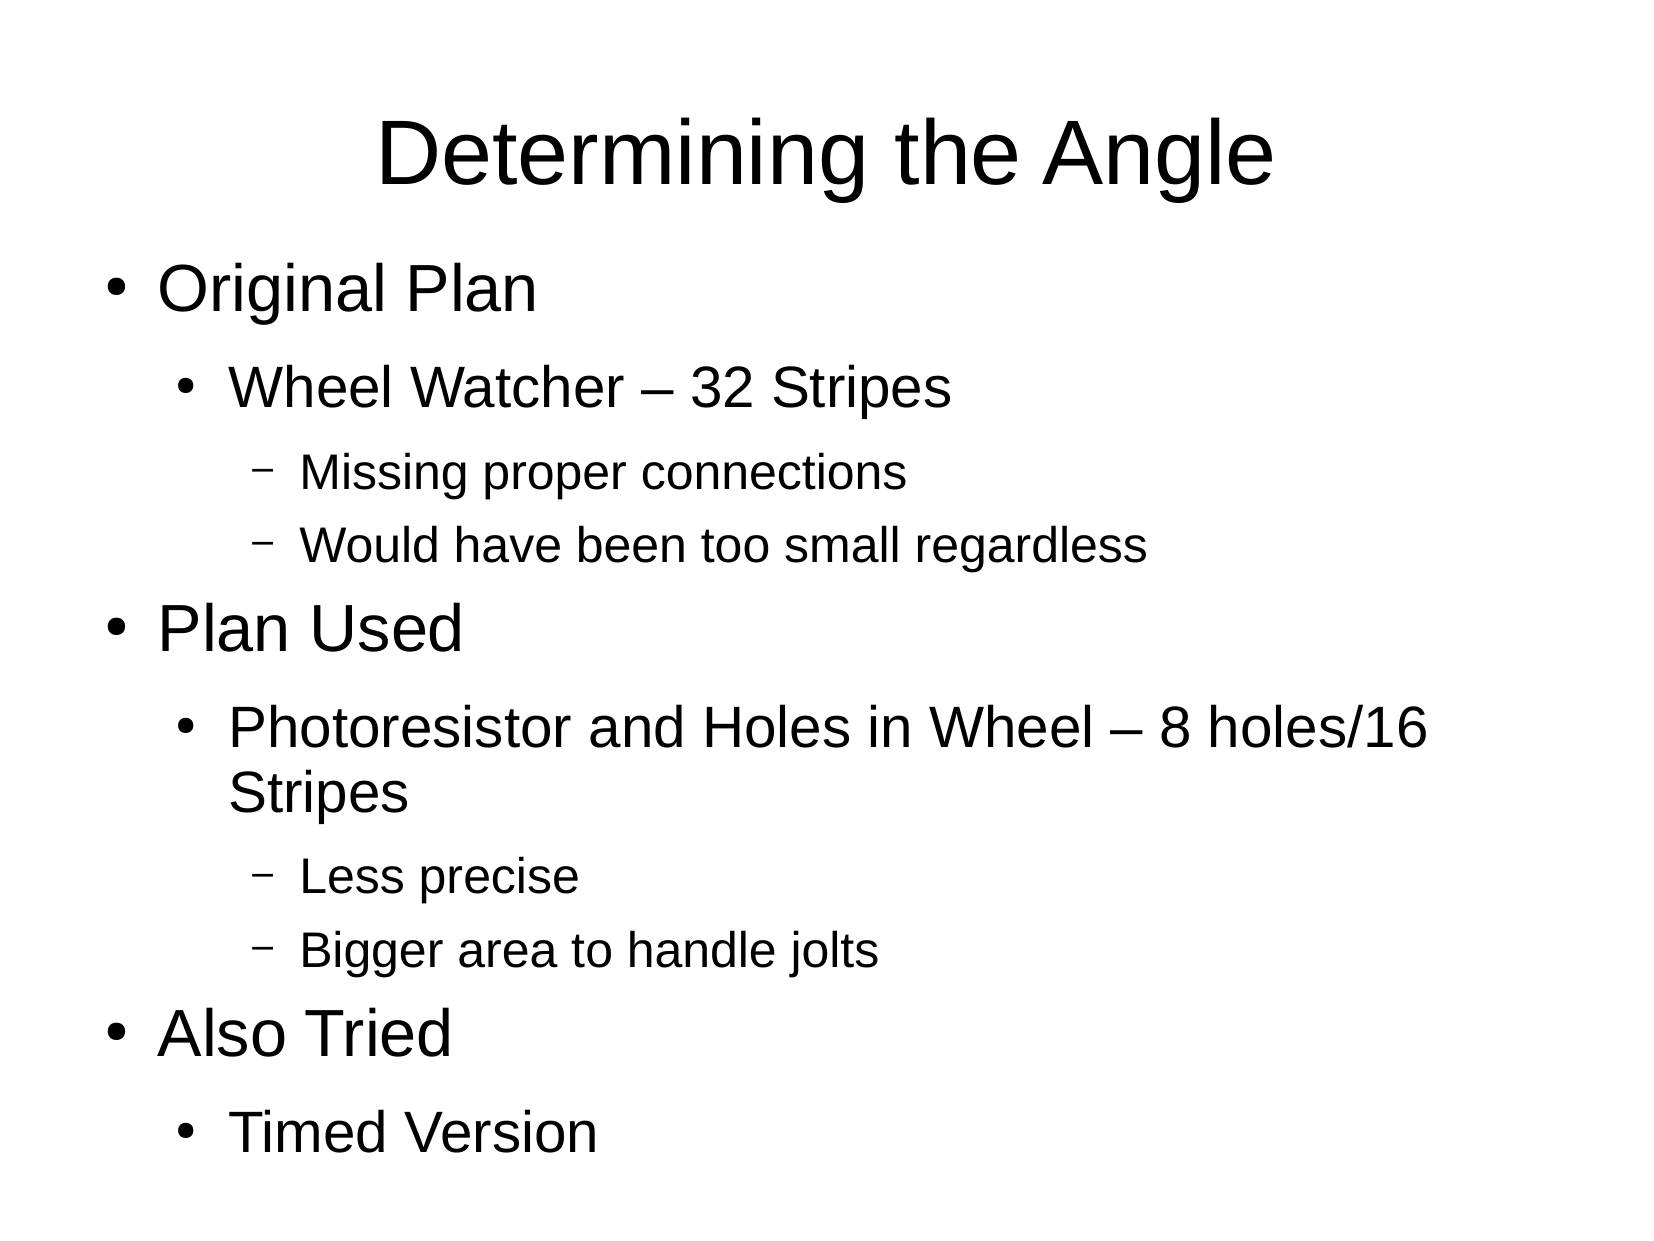

# Determining the Angle
Original Plan
Wheel Watcher – 32 Stripes
Missing proper connections
Would have been too small regardless
Plan Used
Photoresistor and Holes in Wheel – 8 holes/16 Stripes
Less precise
Bigger area to handle jolts
Also Tried
Timed Version